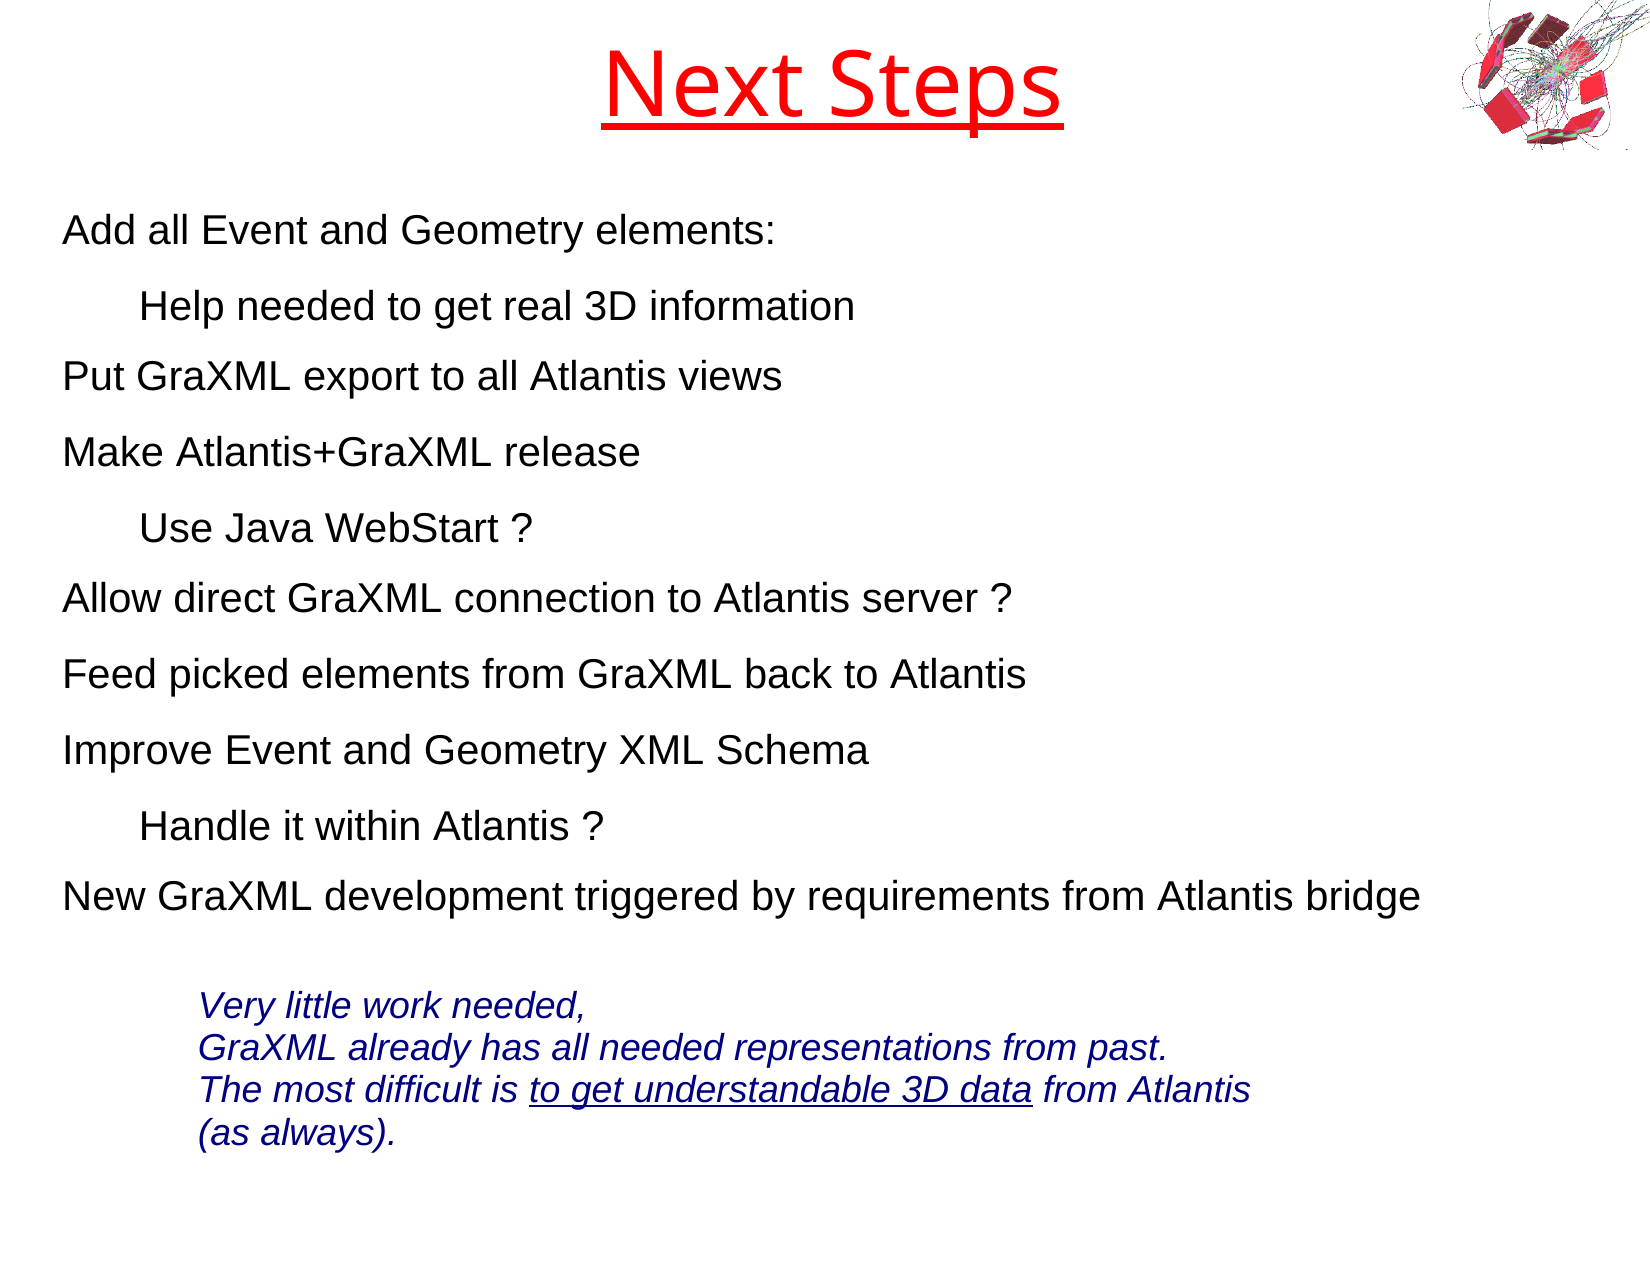

# Next Steps
Add all Event and Geometry elements:
Help needed to get real 3D information
Put GraXML export to all Atlantis views
Make Atlantis+GraXML release
Use Java WebStart ?
Allow direct GraXML connection to Atlantis server ?
Feed picked elements from GraXML back to Atlantis
Improve Event and Geometry XML Schema
Handle it within Atlantis ?
New GraXML development triggered by requirements from Atlantis bridge
Very little work needed,
GraXML already has all needed representations from past.
The most difficult is to get understandable 3D data from Atlantis
(as always).